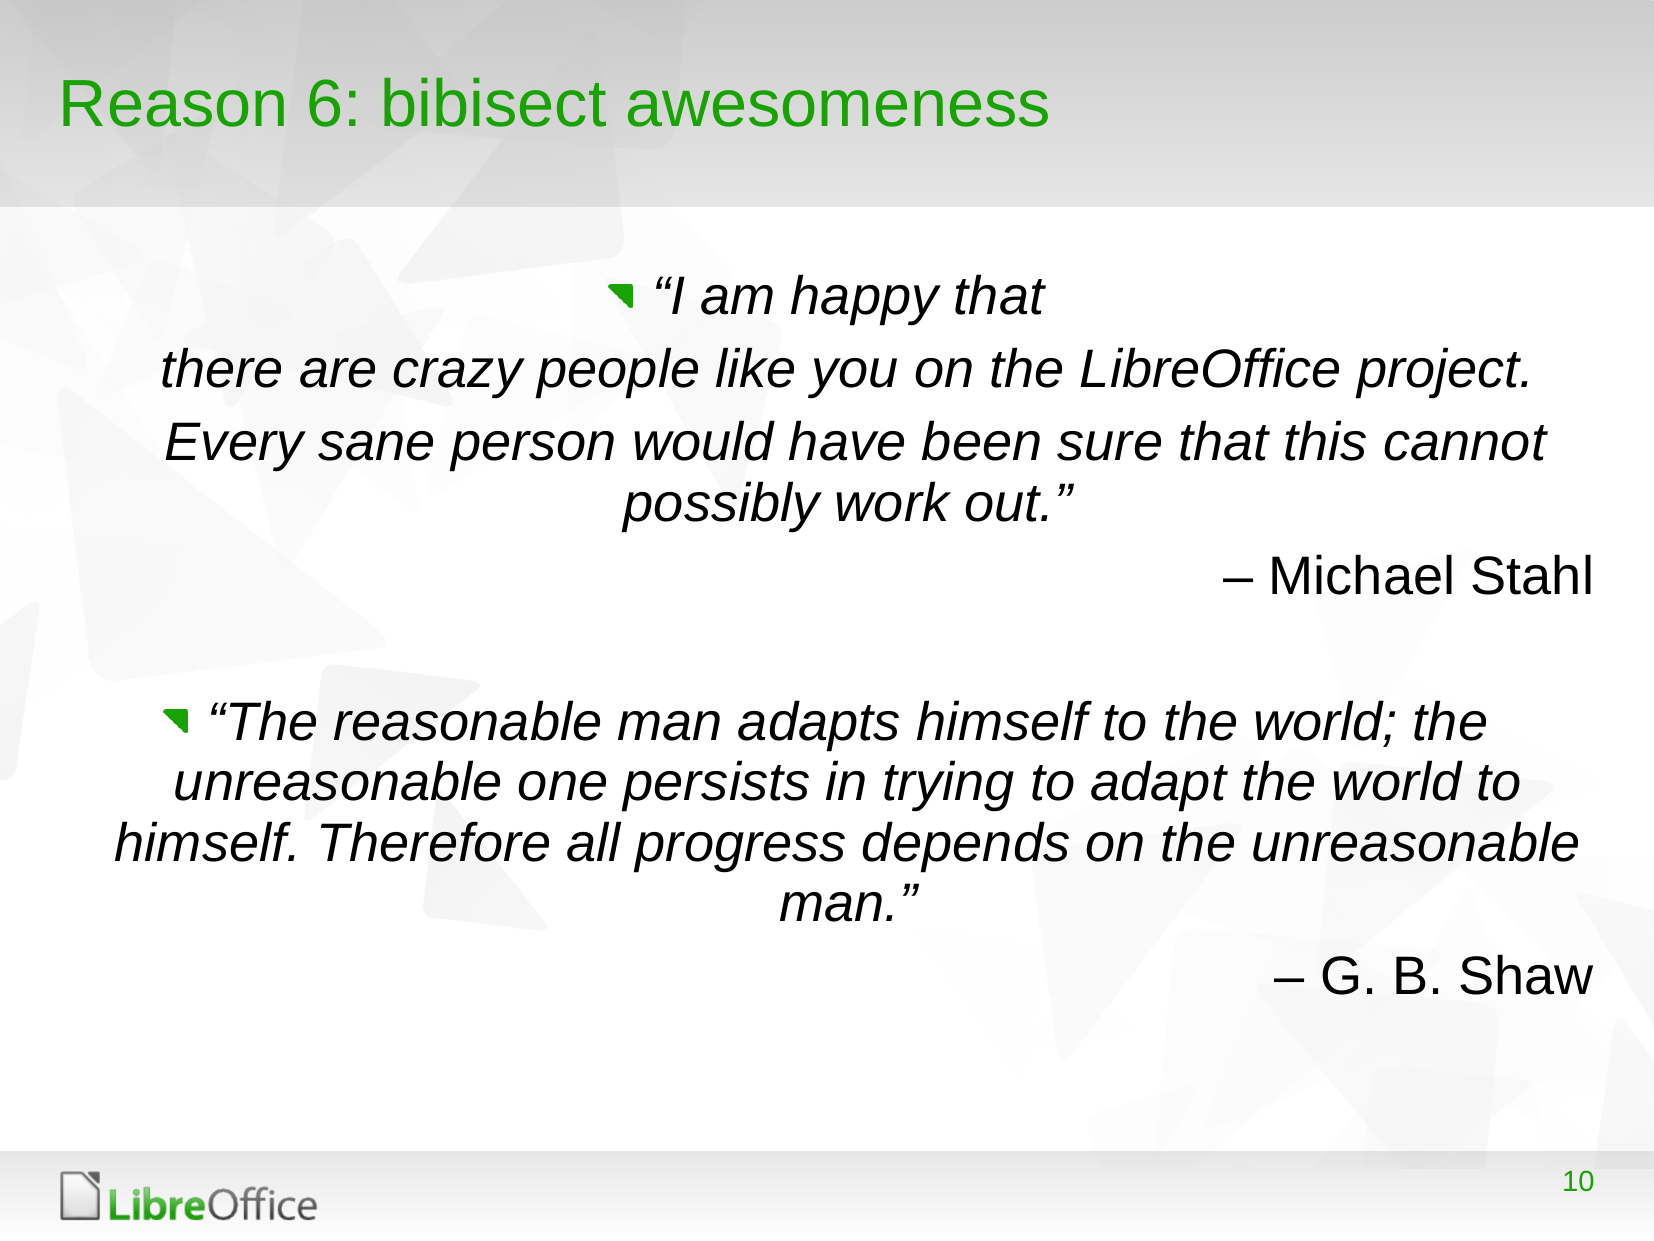

# Reason 6: bibisect awesomeness
“I am happy that
there are crazy people like you on the LibreOffice project.
 Every sane person would have been sure that this cannot possibly work out.”
– Michael Stahl
“The reasonable man adapts himself to the world; the unreasonable one persists in trying to adapt the world to himself. Therefore all progress depends on the unreasonable man.”
– G. B. Shaw
10